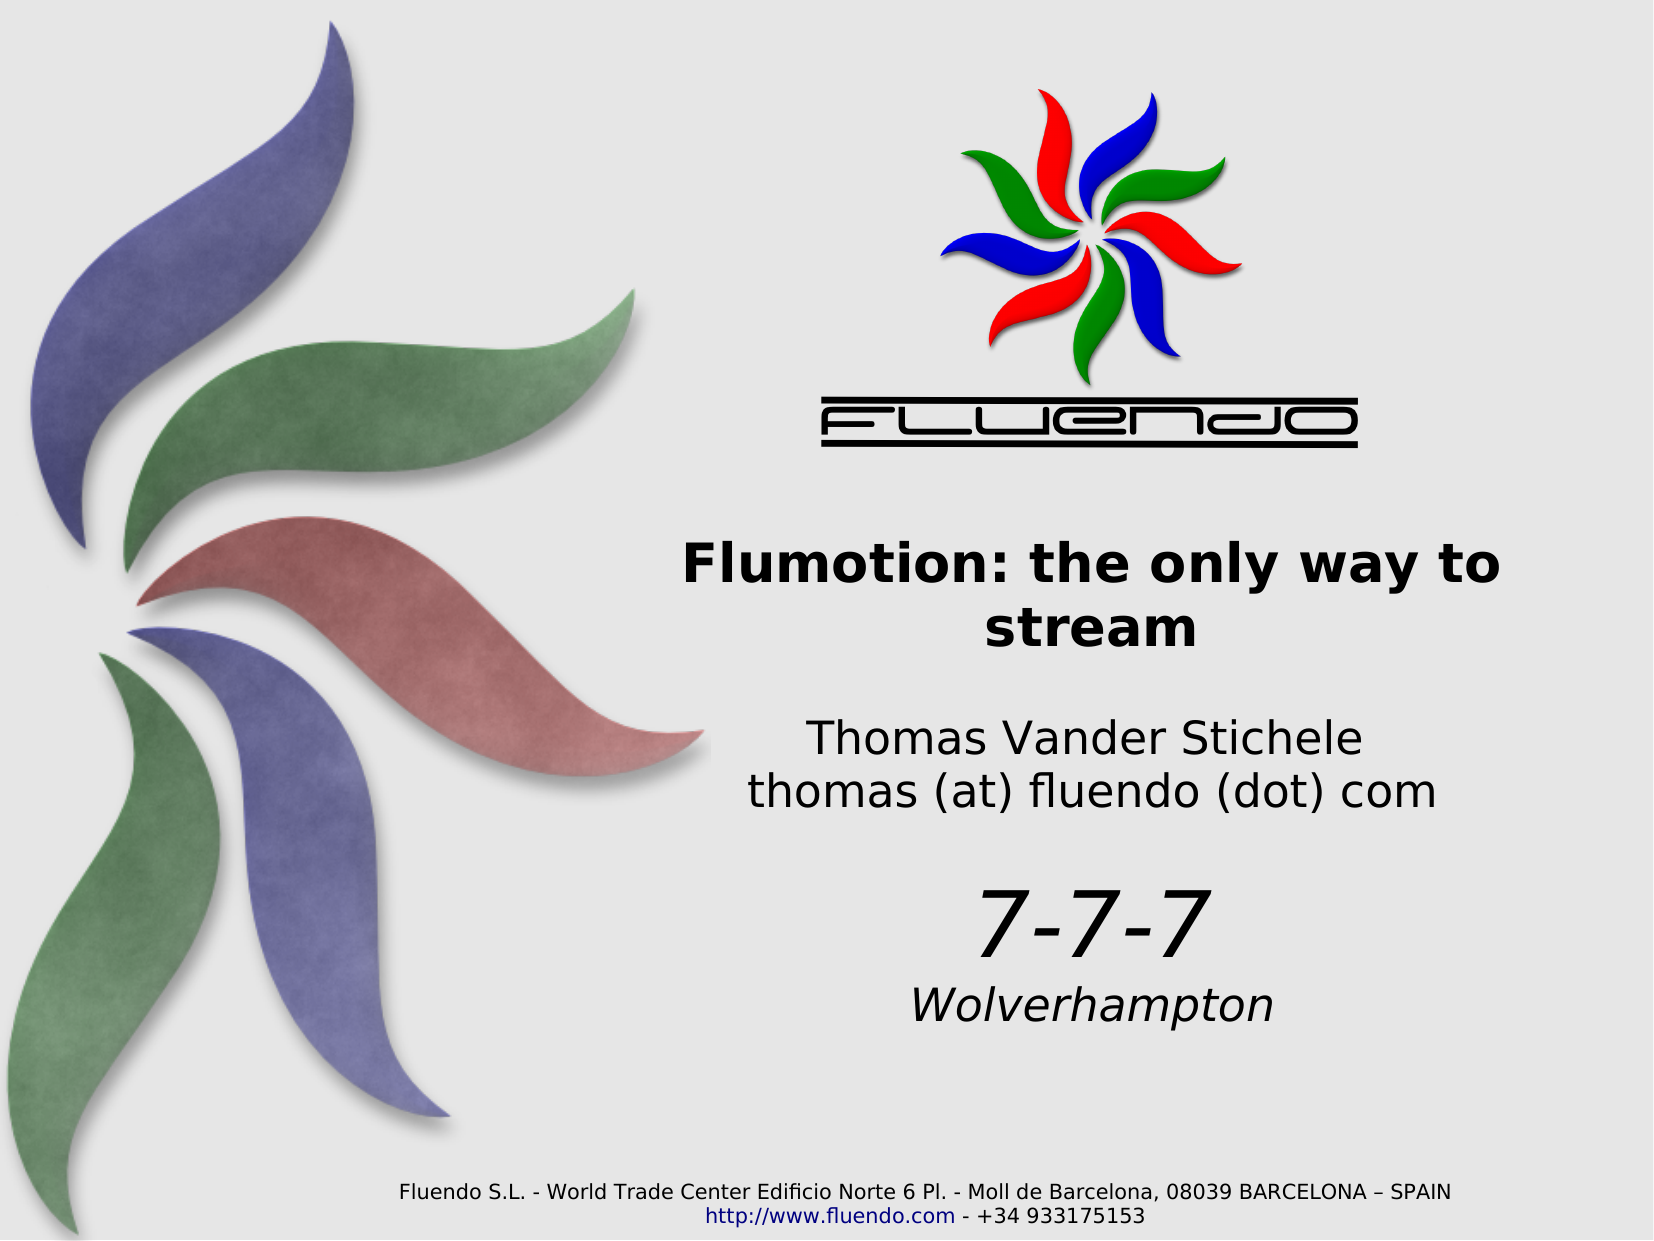

Flumotion: the only way to stream
Thomas Vander Stichele
thomas (at) fluendo (dot) com
7-7-7
Wolverhampton